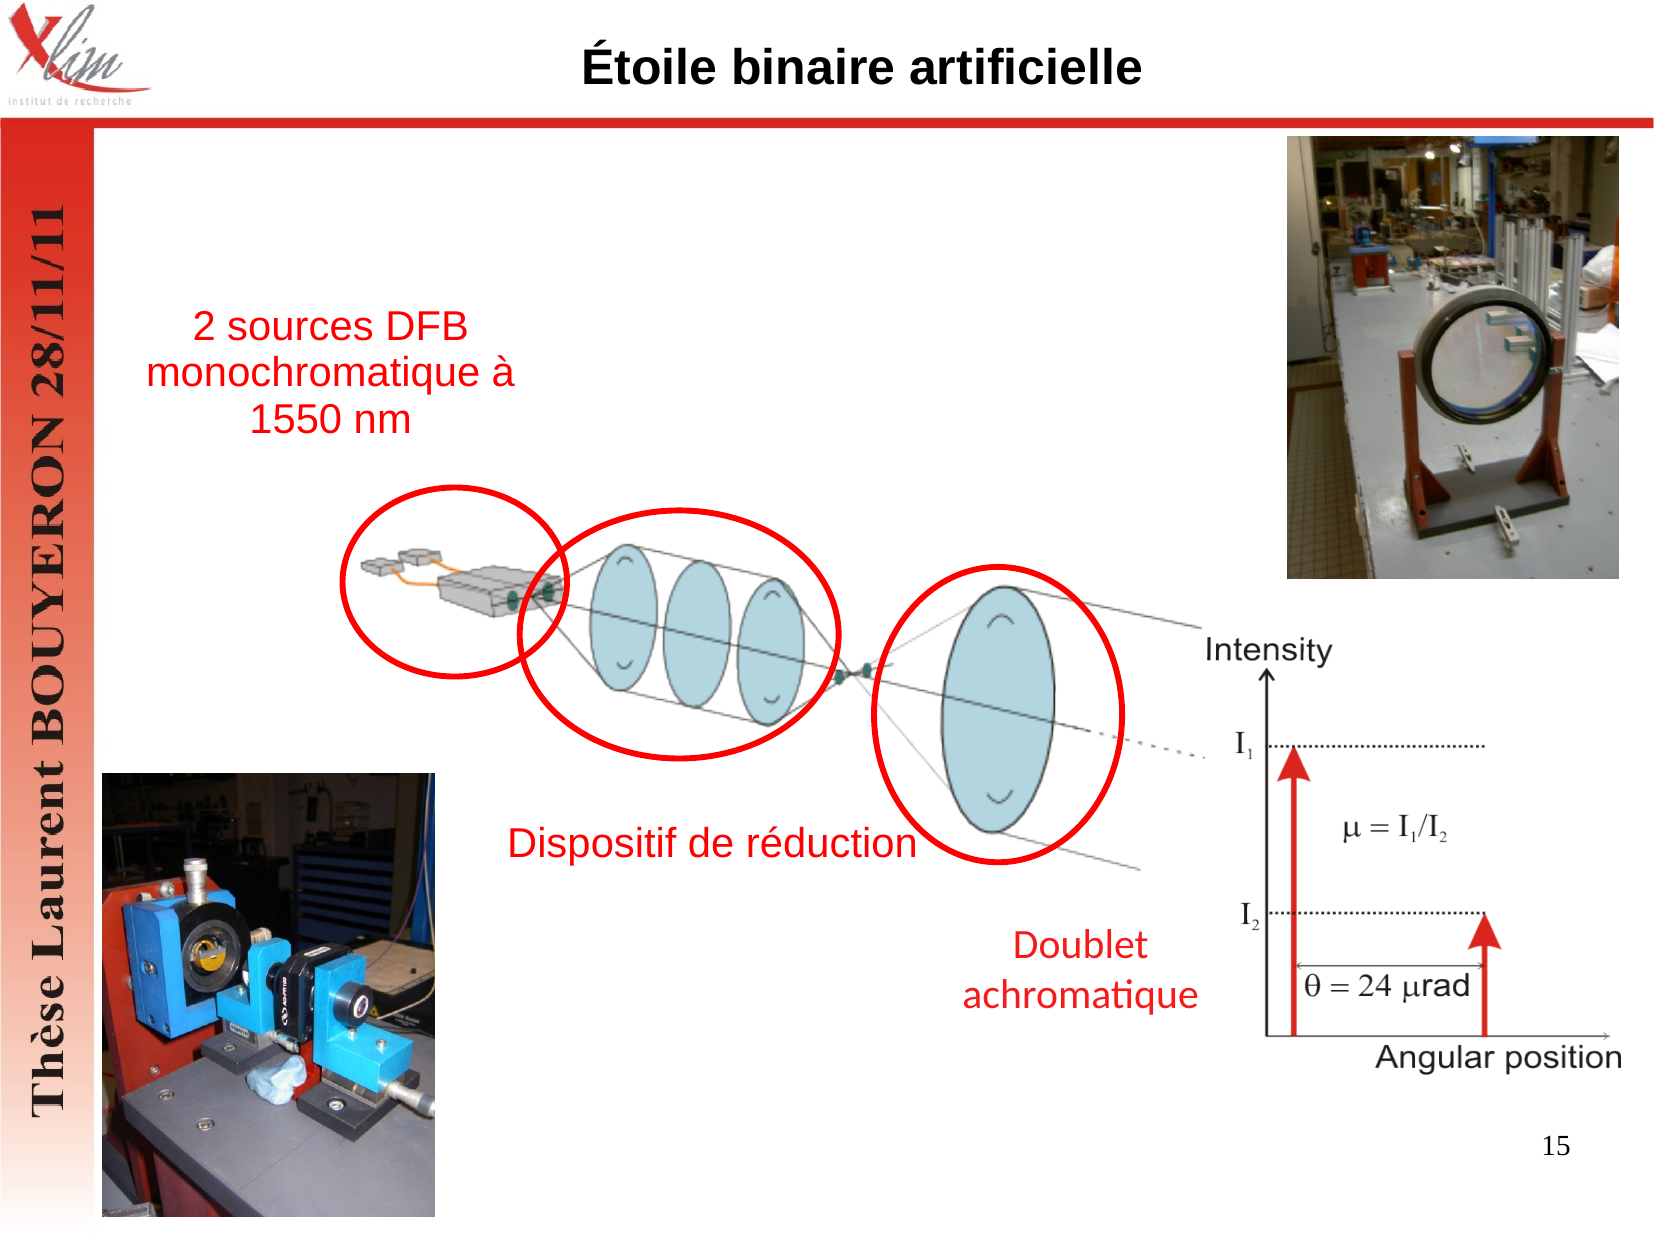

Étoile binaire artificielle
2 sources DFB monochromatique à 1550 nm
Dispositif de réduction
Doublet achromatique
15